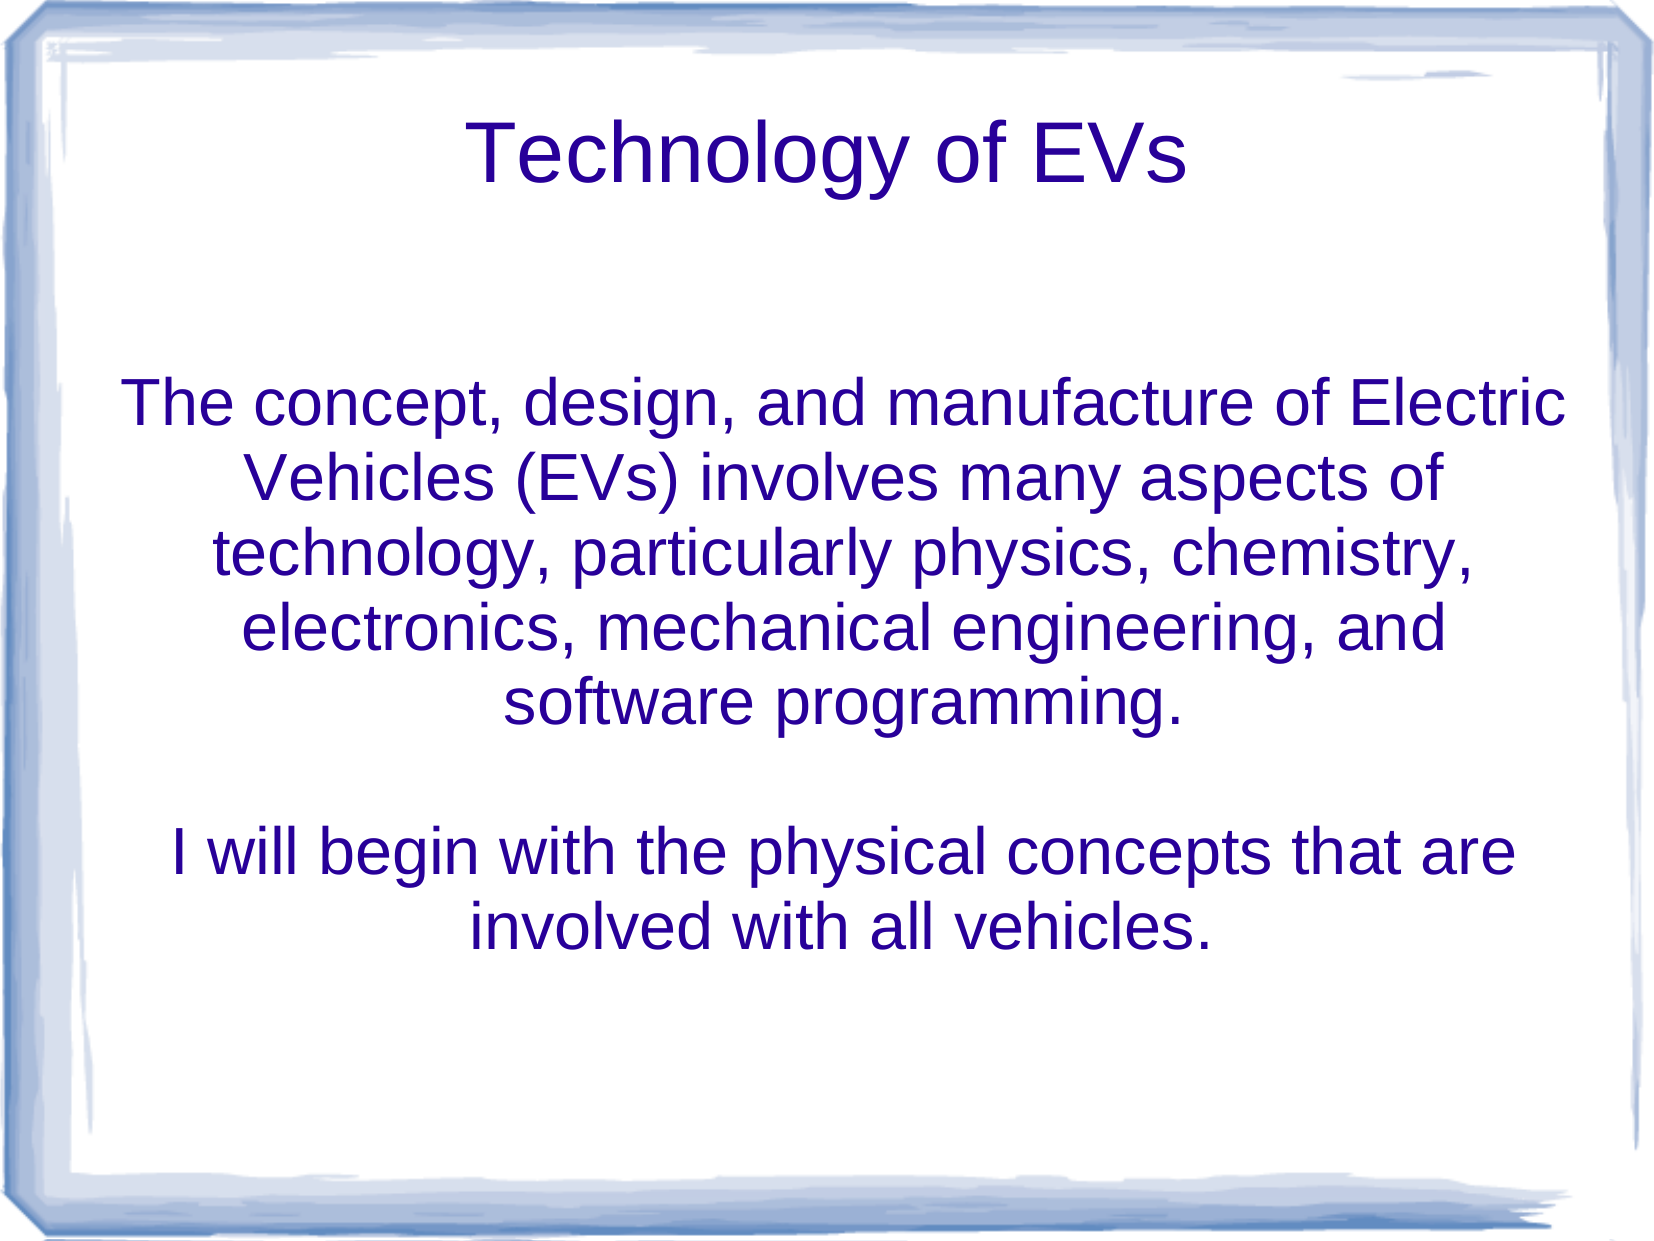

# Technology of EVs
The concept, design, and manufacture of Electric Vehicles (EVs) involves many aspects of technology, particularly physics, chemistry, electronics, mechanical engineering, and software programming.
I will begin with the physical concepts that are involved with all vehicles.